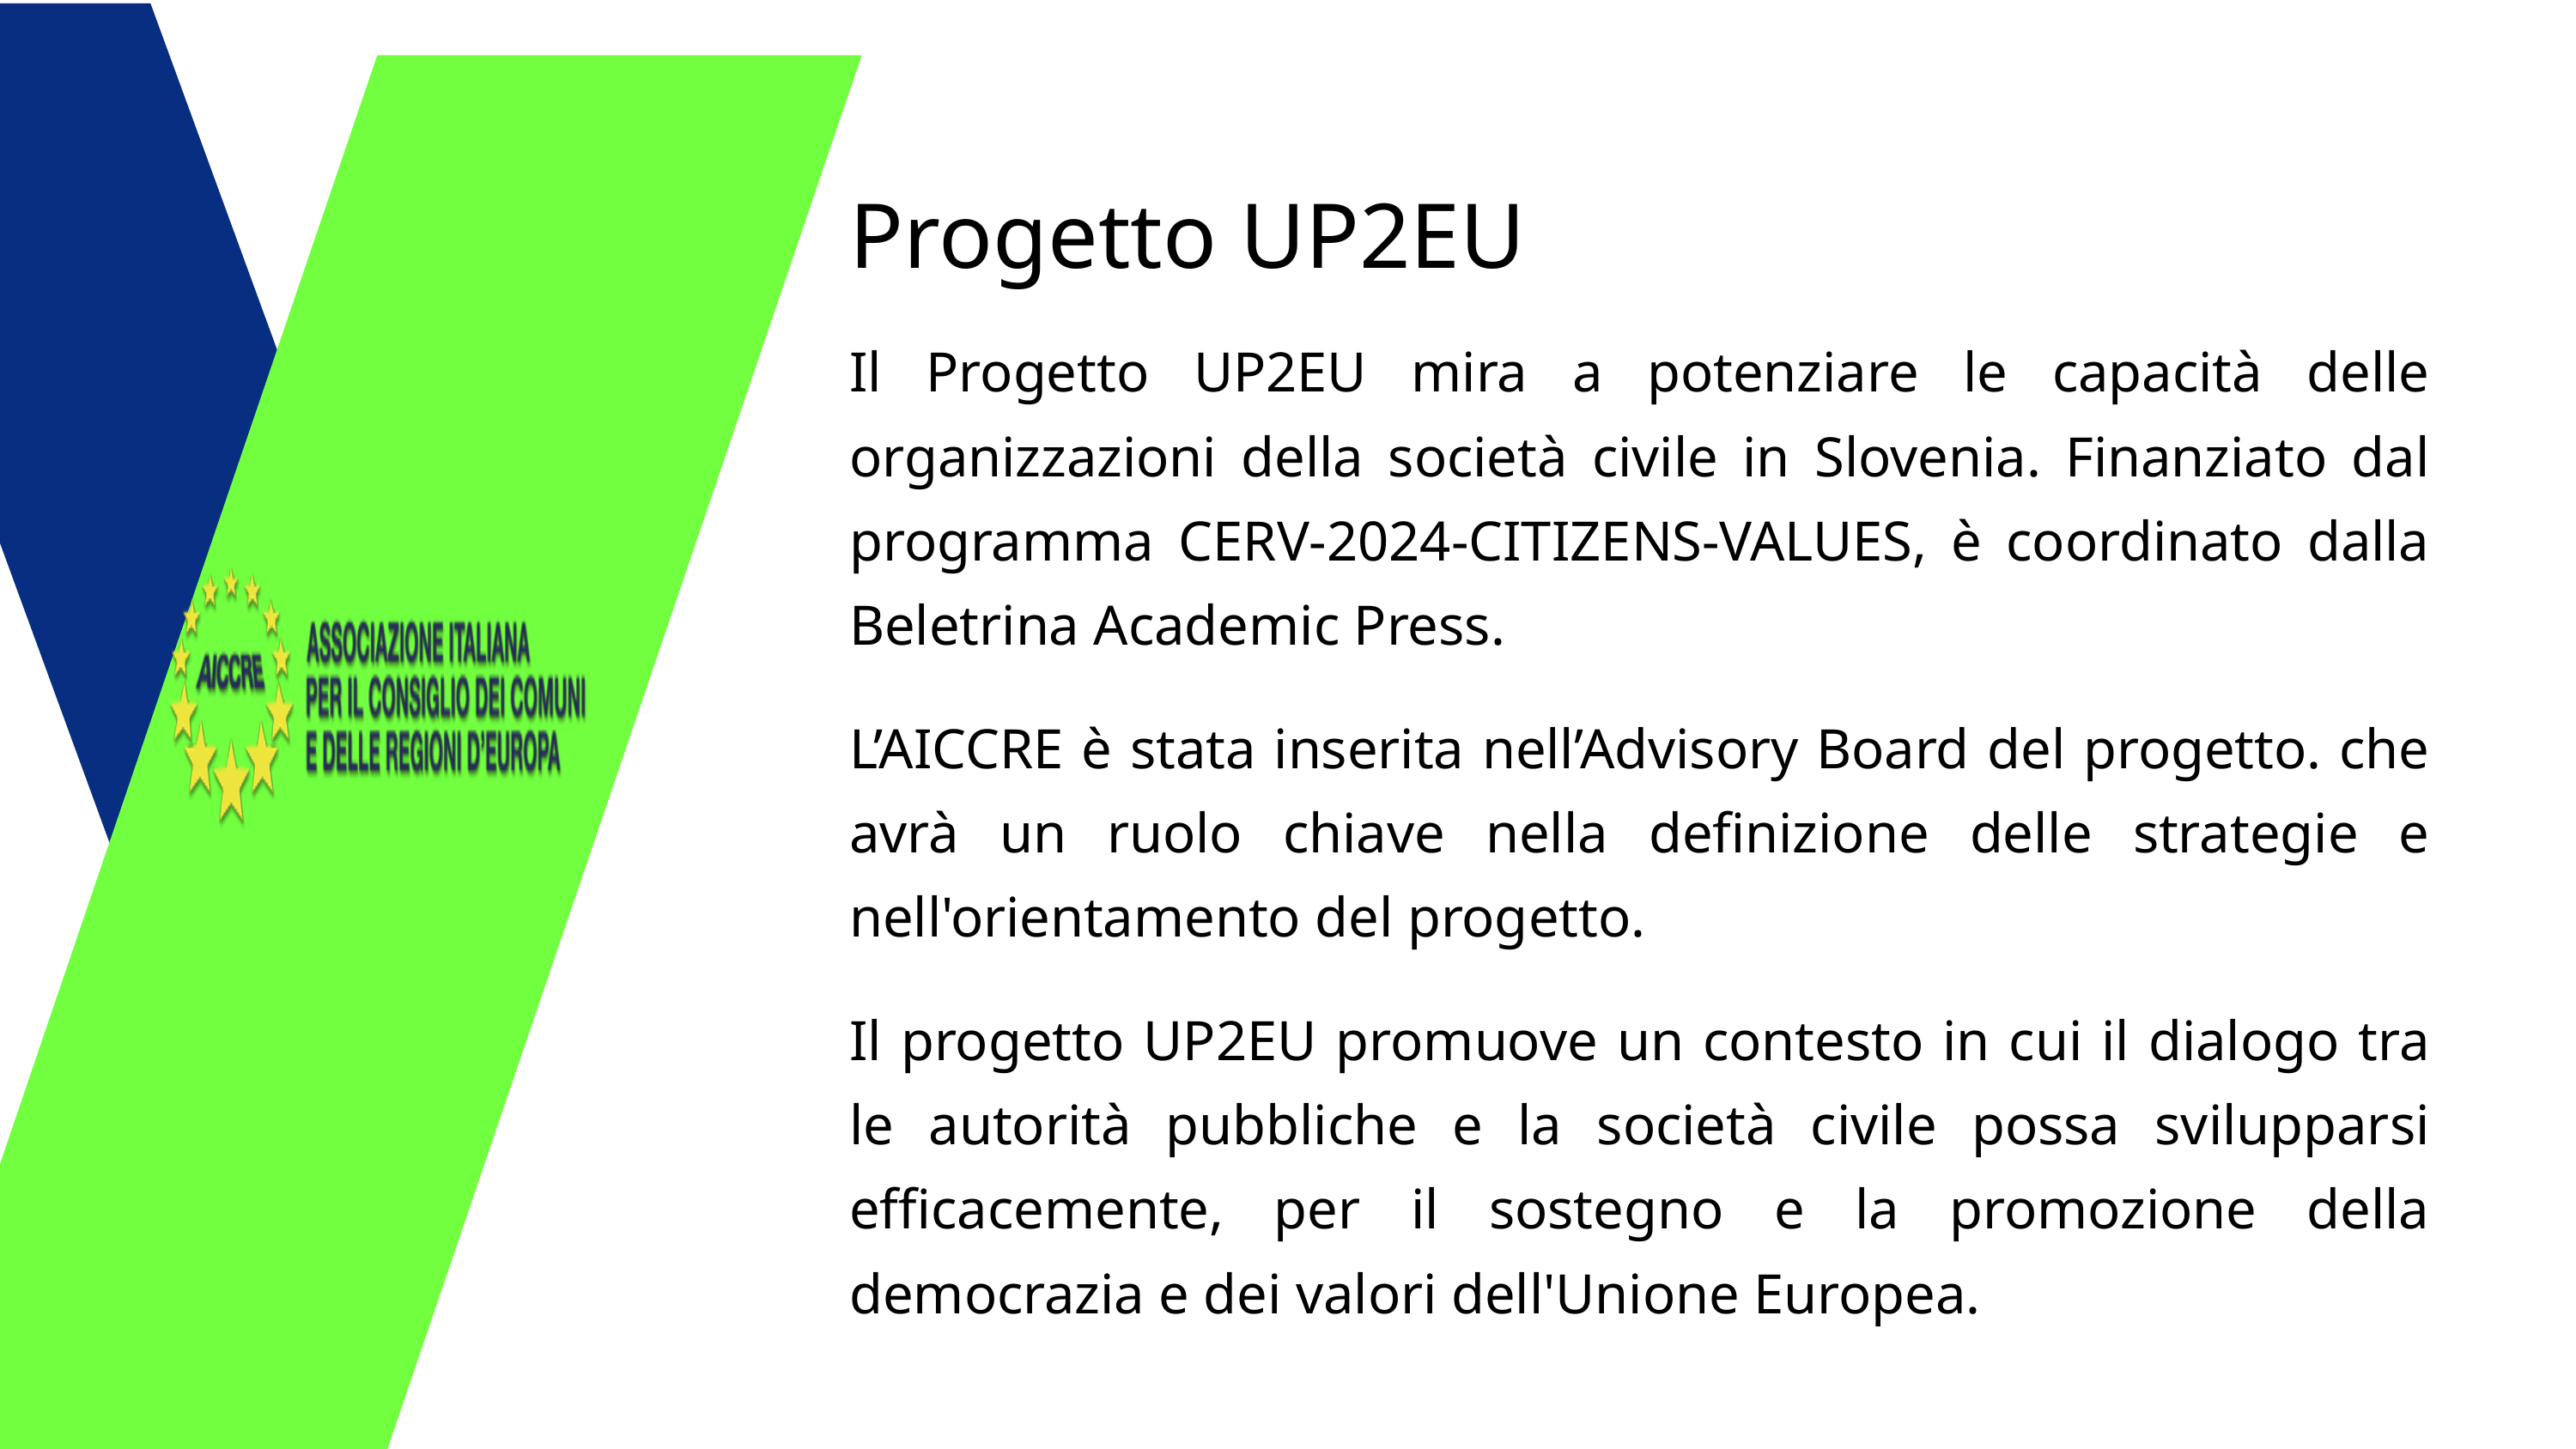

Progetto UP2EU
Il Progetto UP2EU mira a potenziare le capacità delle organizzazioni della società civile in Slovenia. Finanziato dal programma CERV-2024-CITIZENS-VALUES, è coordinato dalla Beletrina Academic Press.
L’AICCRE è stata inserita nell’Advisory Board del progetto. che avrà un ruolo chiave nella definizione delle strategie e nell'orientamento del progetto.
Il progetto UP2EU promuove un contesto in cui il dialogo tra le autorità pubbliche e la società civile possa svilupparsi efficacemente, per il sostegno e la promozione della democrazia e dei valori dell'Unione Europea.